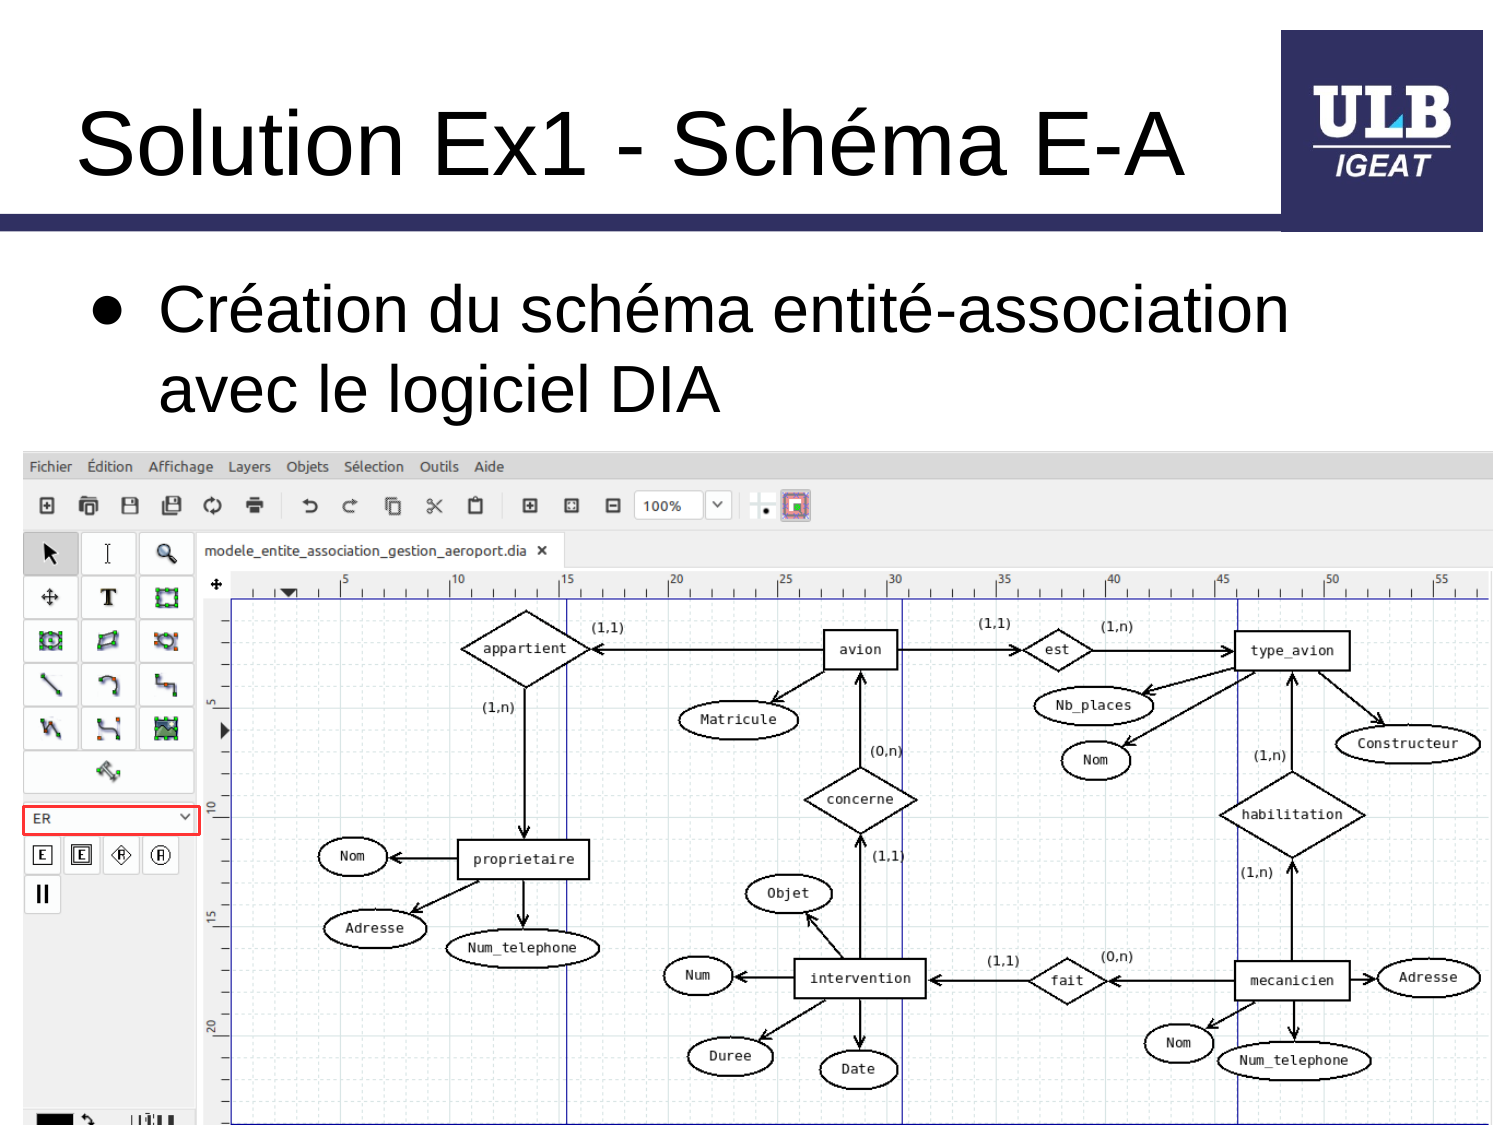

# Solution Ex1 - Schéma E-A
Création du schéma entité-association avec le logiciel DIA